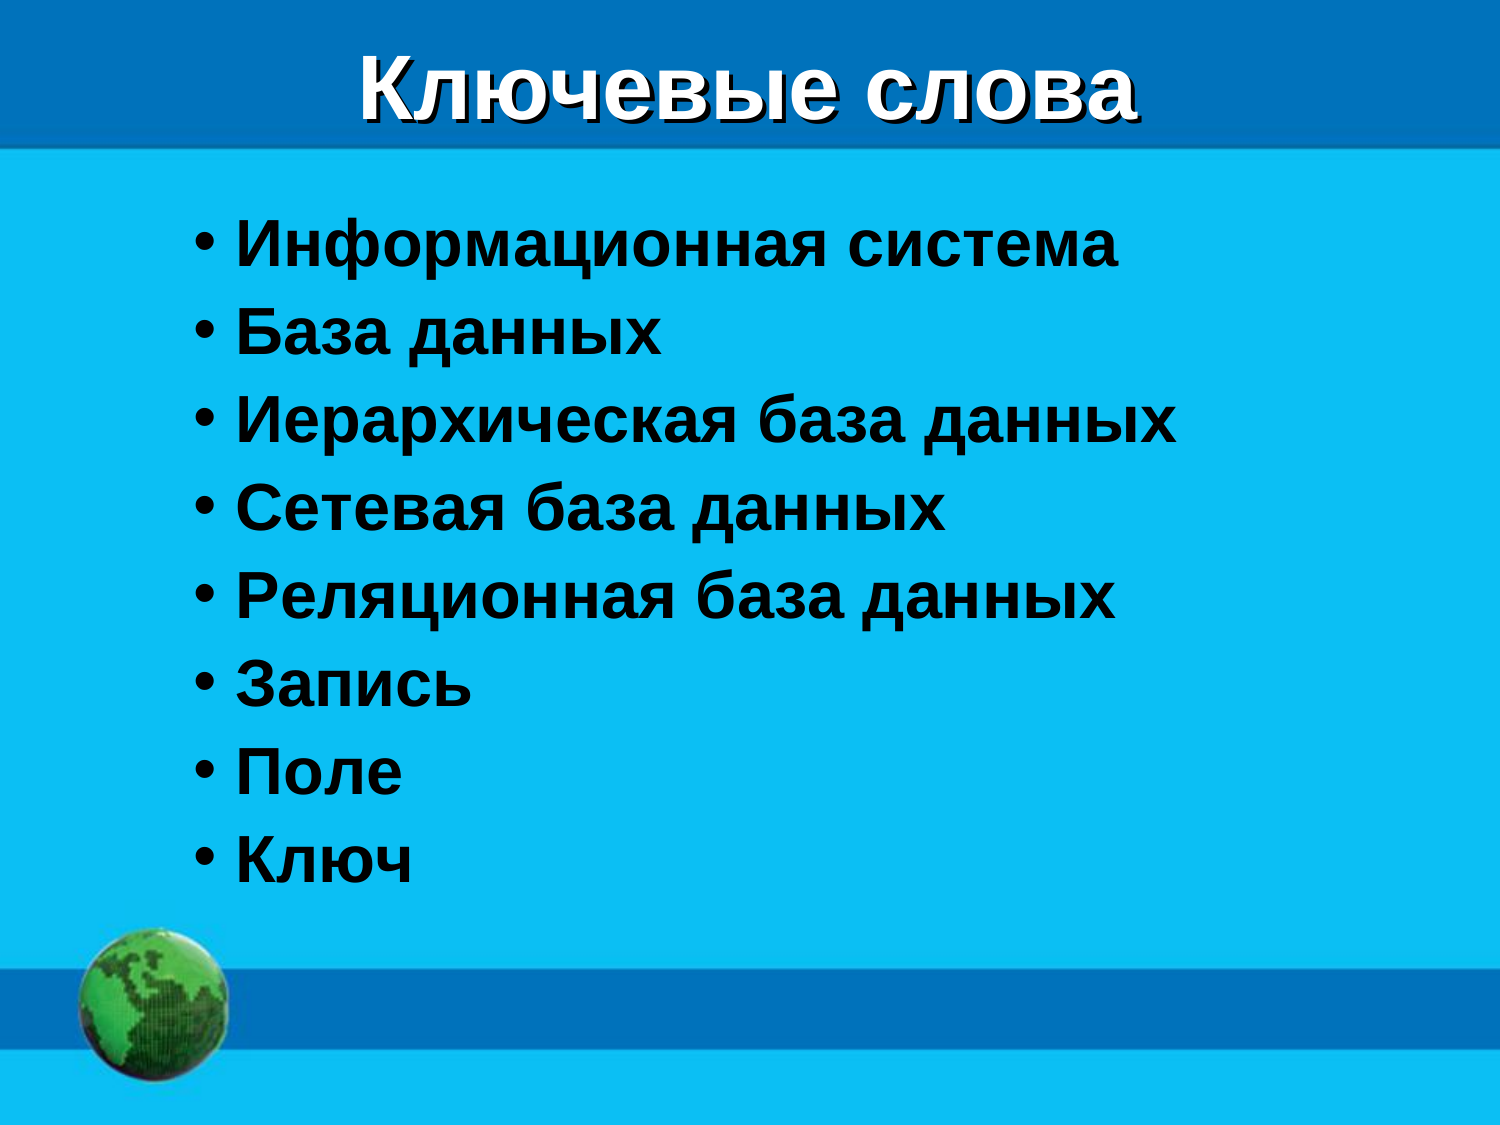

Ключевые слова
 Информационная система
 База данных
 Иерархическая база данных
 Сетевая база данных
 Реляционная база данных
 Запись
 Поле
 Ключ